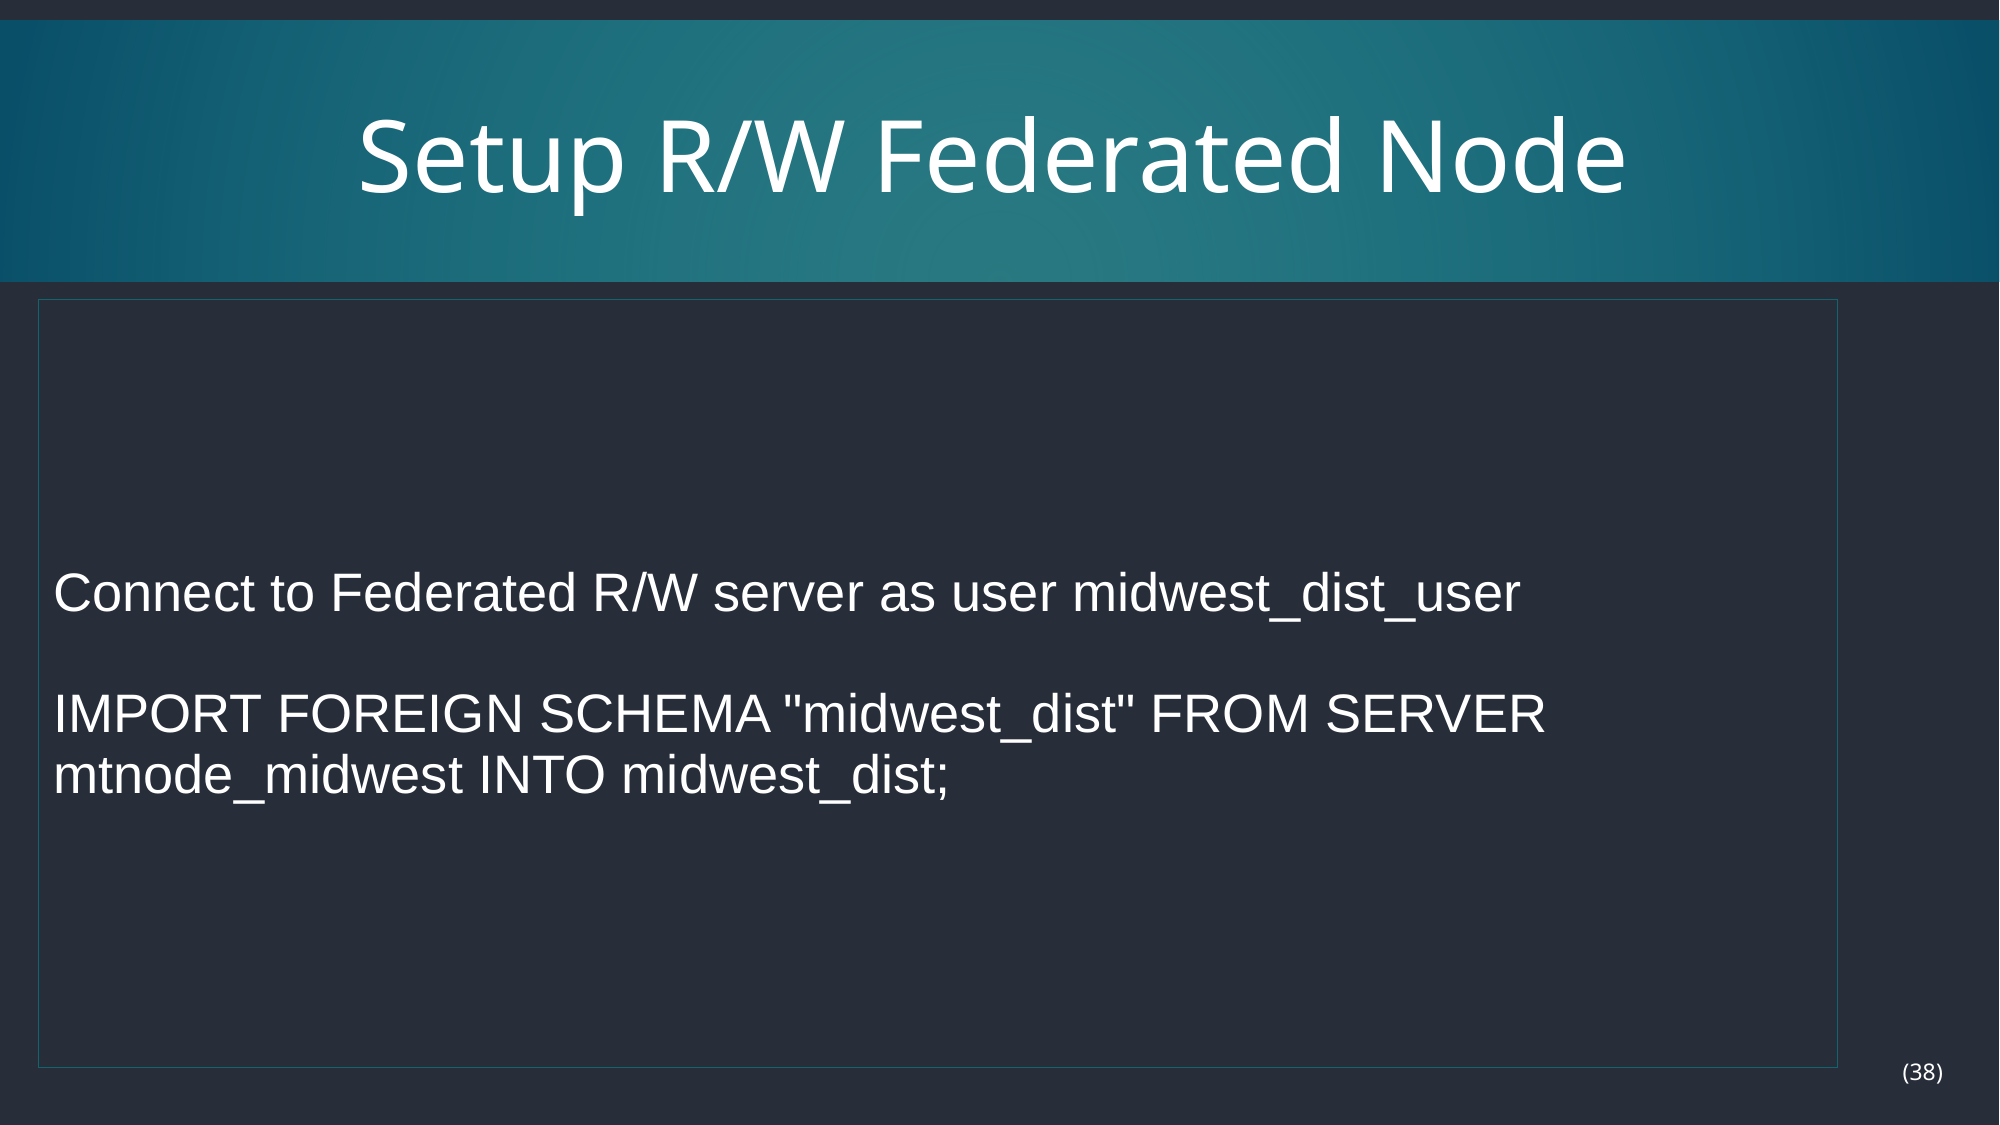

Setup R/W Federated Node
Connect to Federated R/W server as user midwest_dist_user
IMPORT FOREIGN SCHEMA "midwest_dist" FROM SERVER mtnode_midwest INTO midwest_dist;